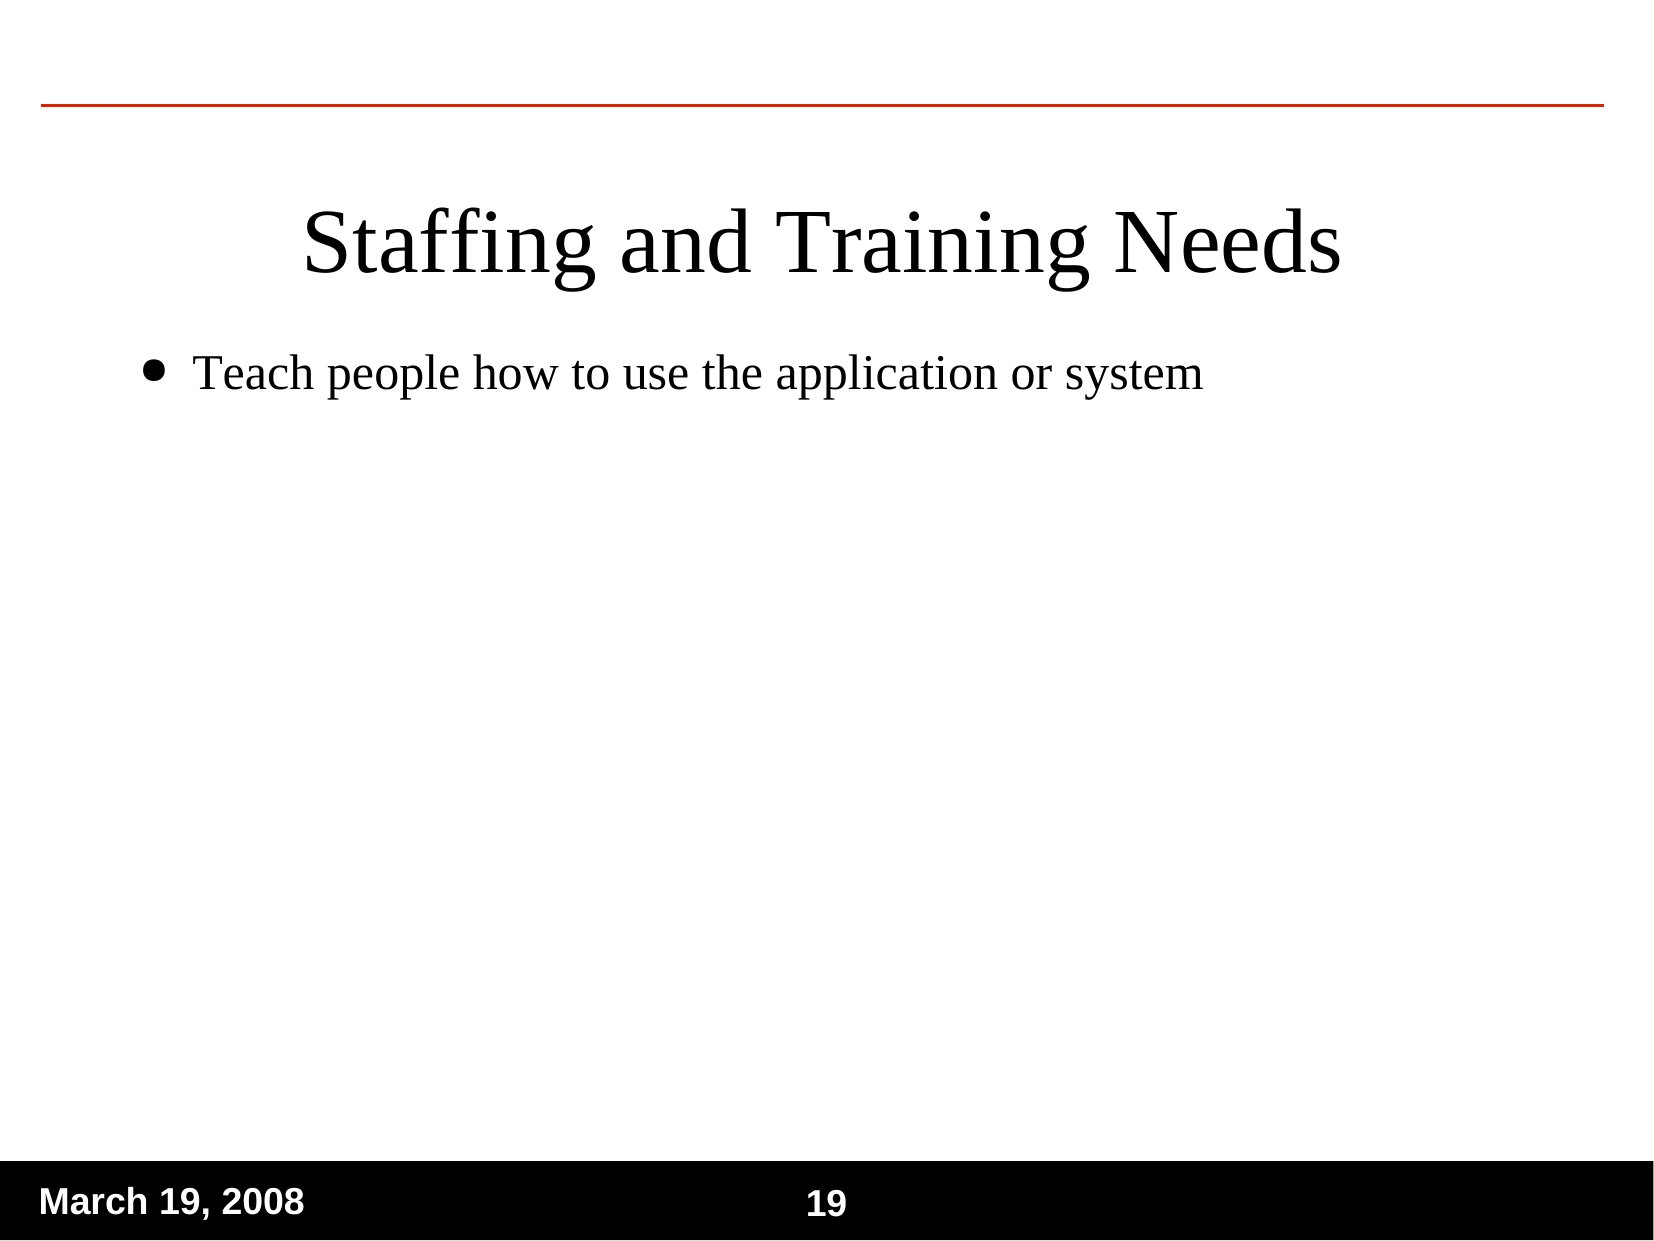

# Staffing and Training Needs
Teach people how to use the application or system